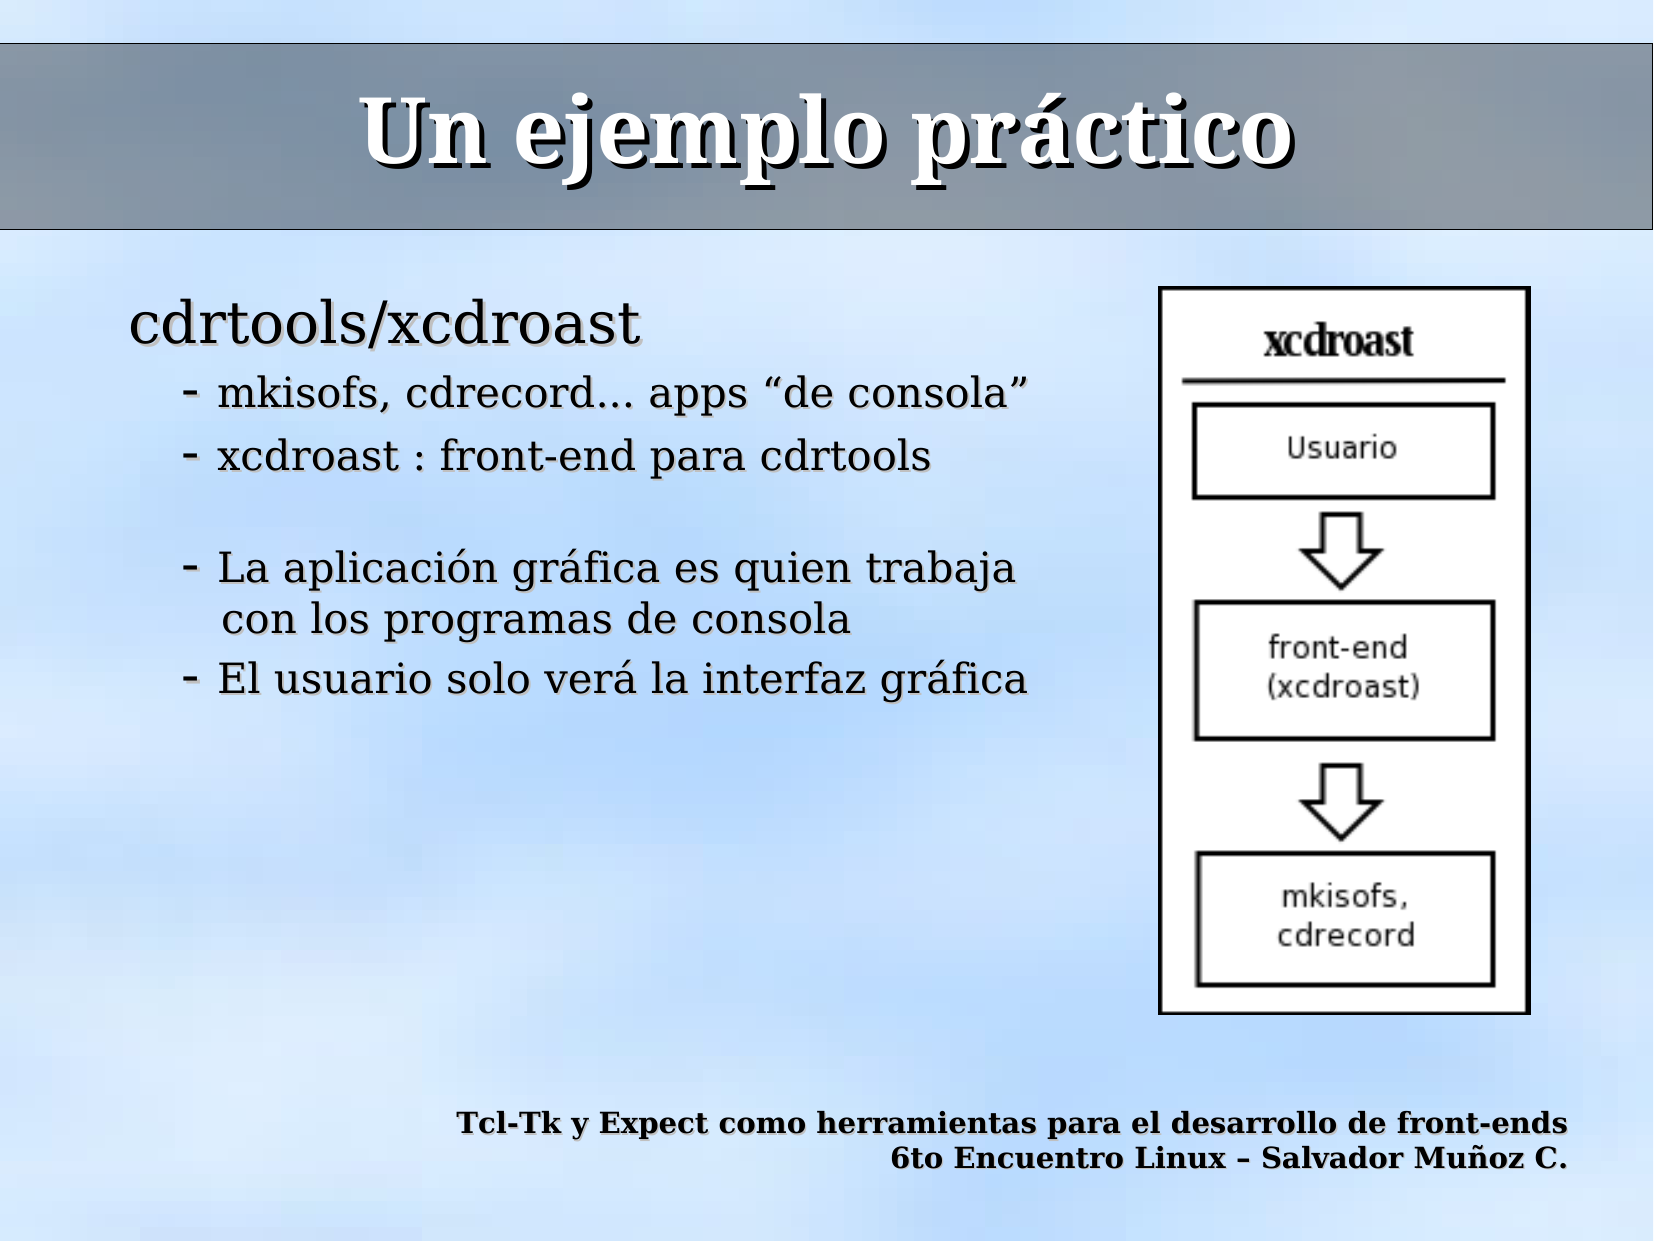

# Un ejemplo práctico
cdrtools/xcdroast
- mkisofs, cdrecord... apps “de consola”
- xcdroast : front-end para cdrtools
- La aplicación gráfica es quien trabaja
 con los programas de consola
- El usuario solo verá la interfaz gráfica
Tcl-Tk y Expect como herramientas para el desarrollo de front-ends
6to Encuentro Linux – Salvador Muñoz C.